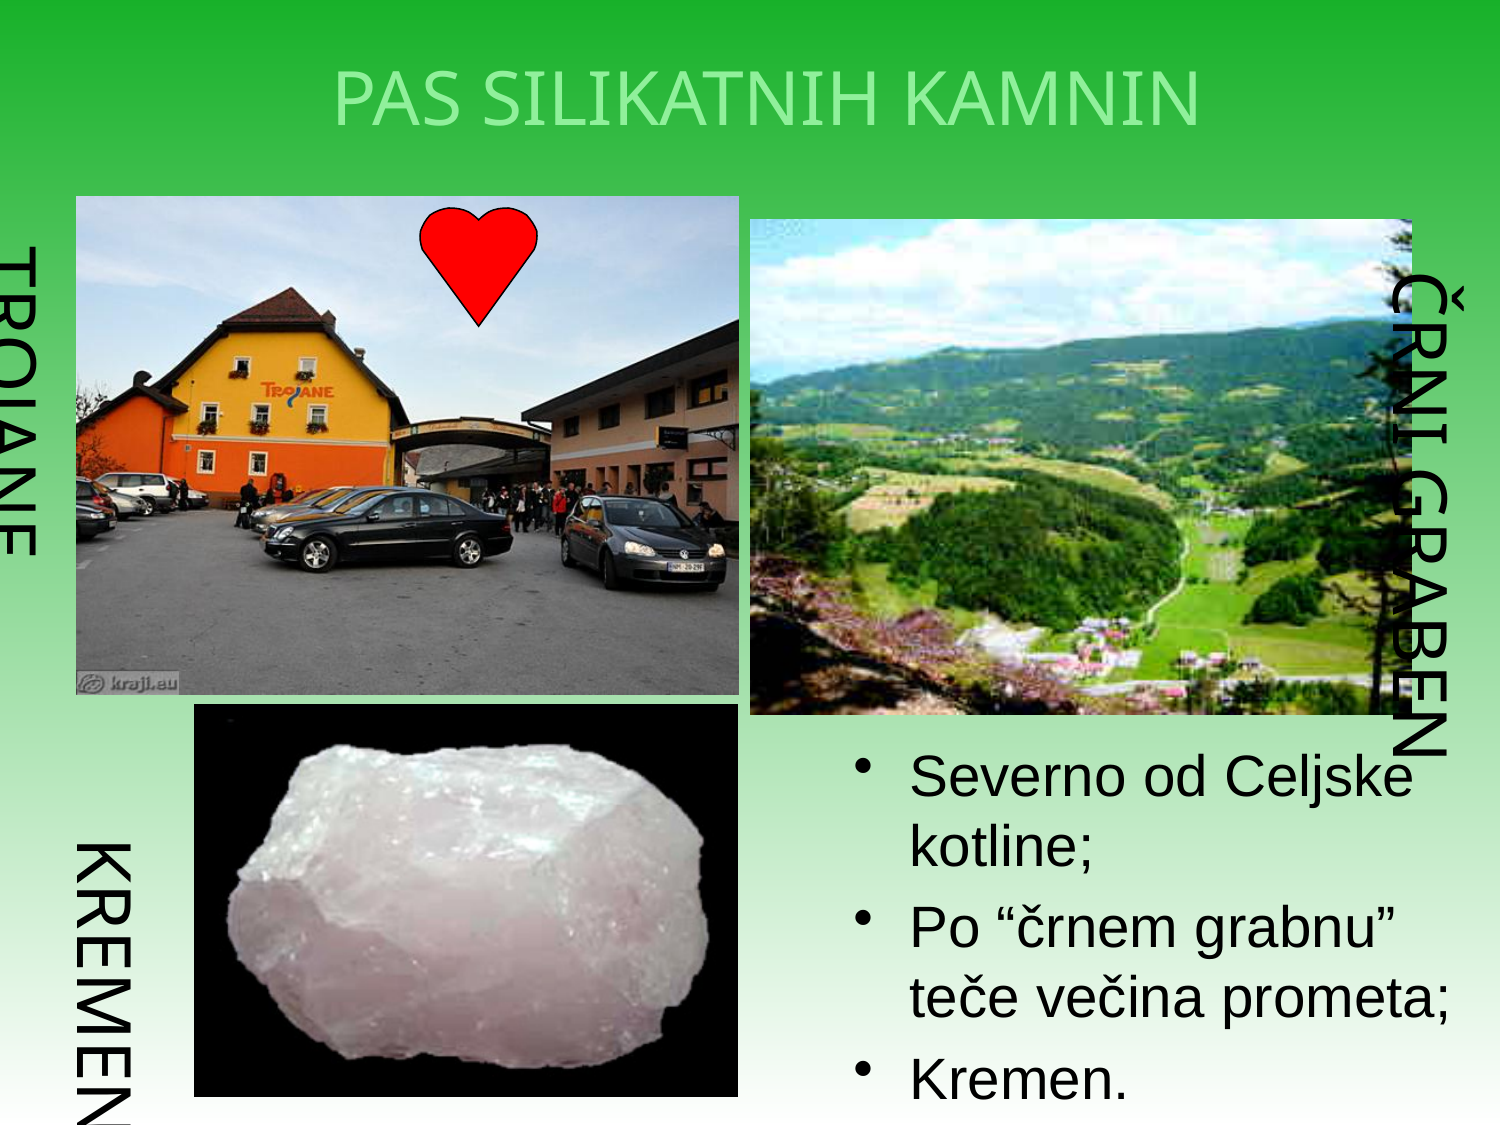

PAS SILIKATNIH KAMNIN
TROJANE
ČRNI GRABEN
# Severno od Celjske kotline;
Po “črnem grabnu” teče večina prometa;
Kremen.
KREMEN